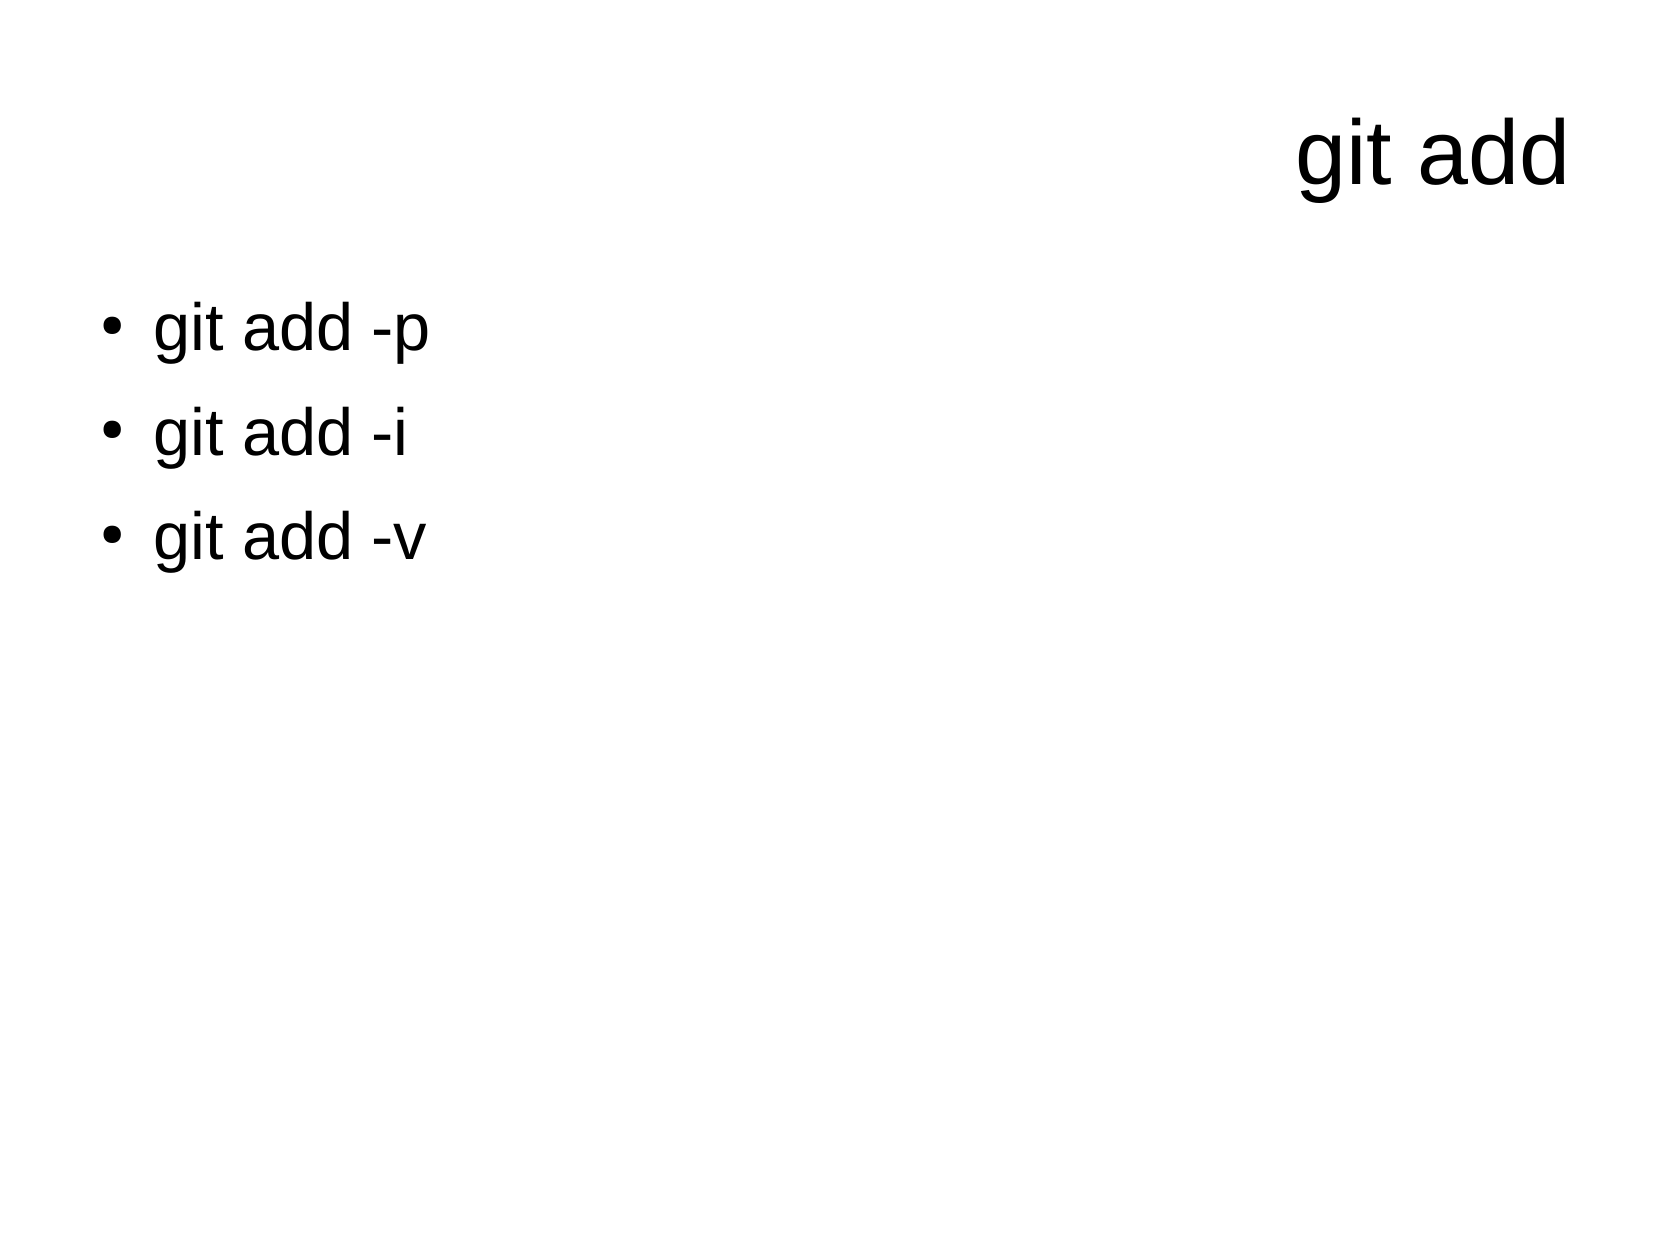

# git add
git add -p
git add -i
git add -v